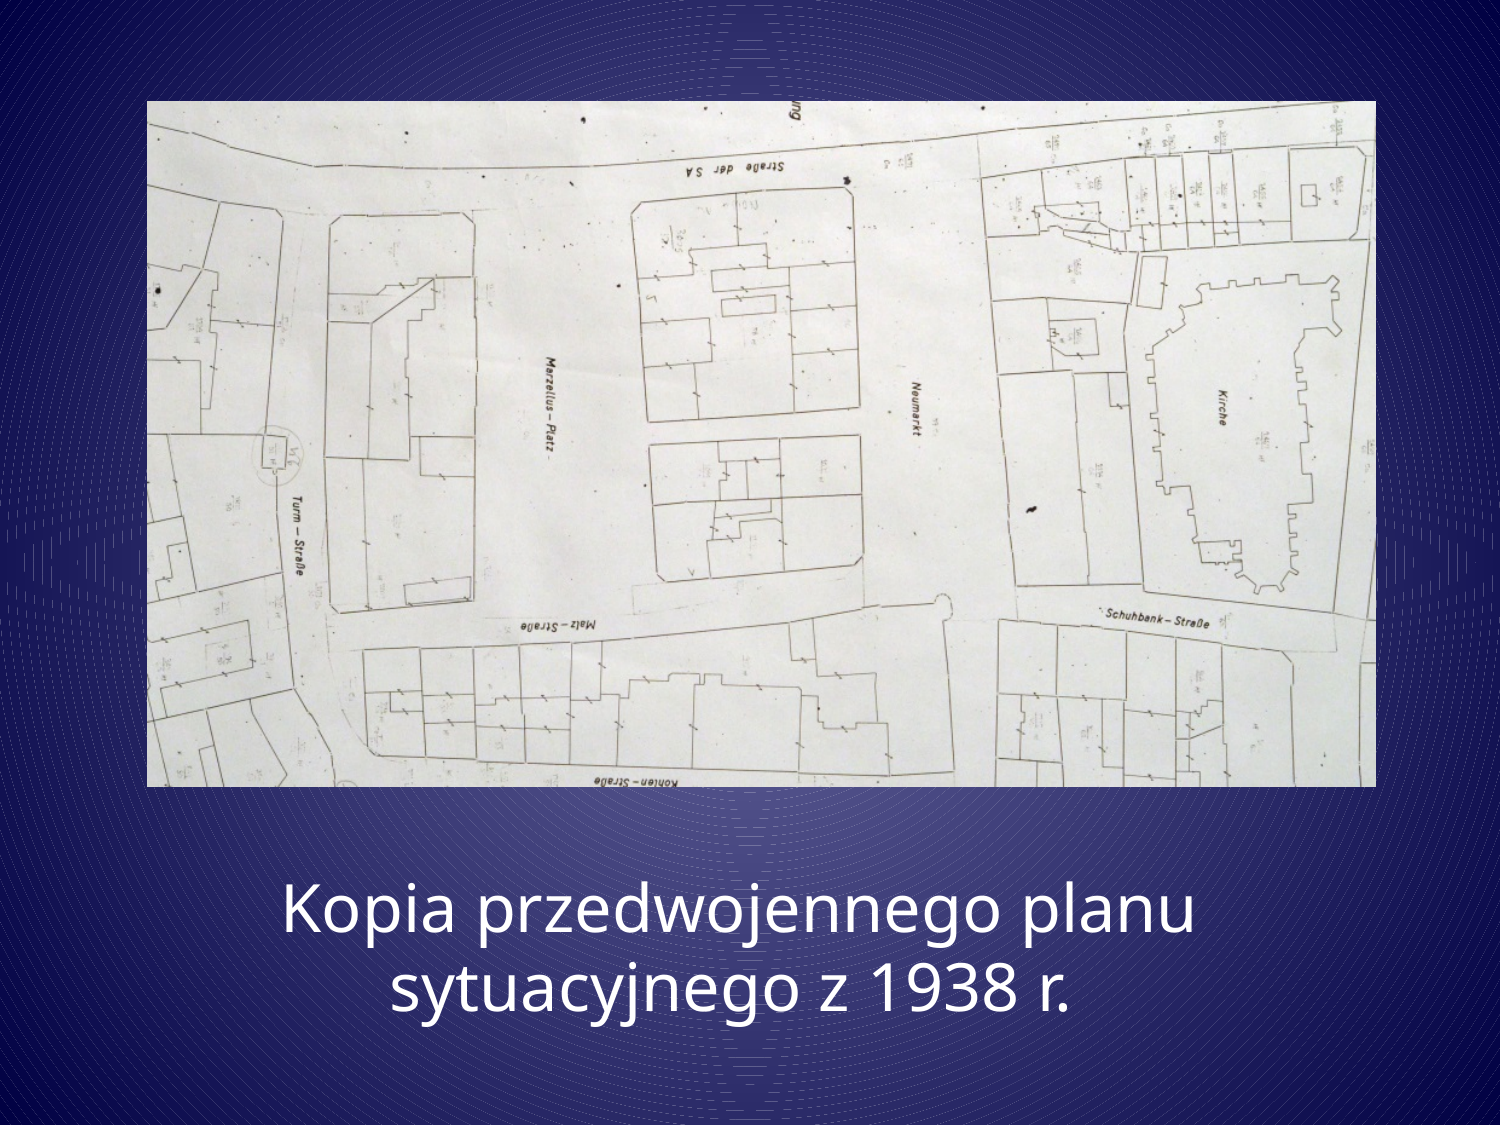

# Kopia przedwojennego planu sytuacyjnego z 1938 r.